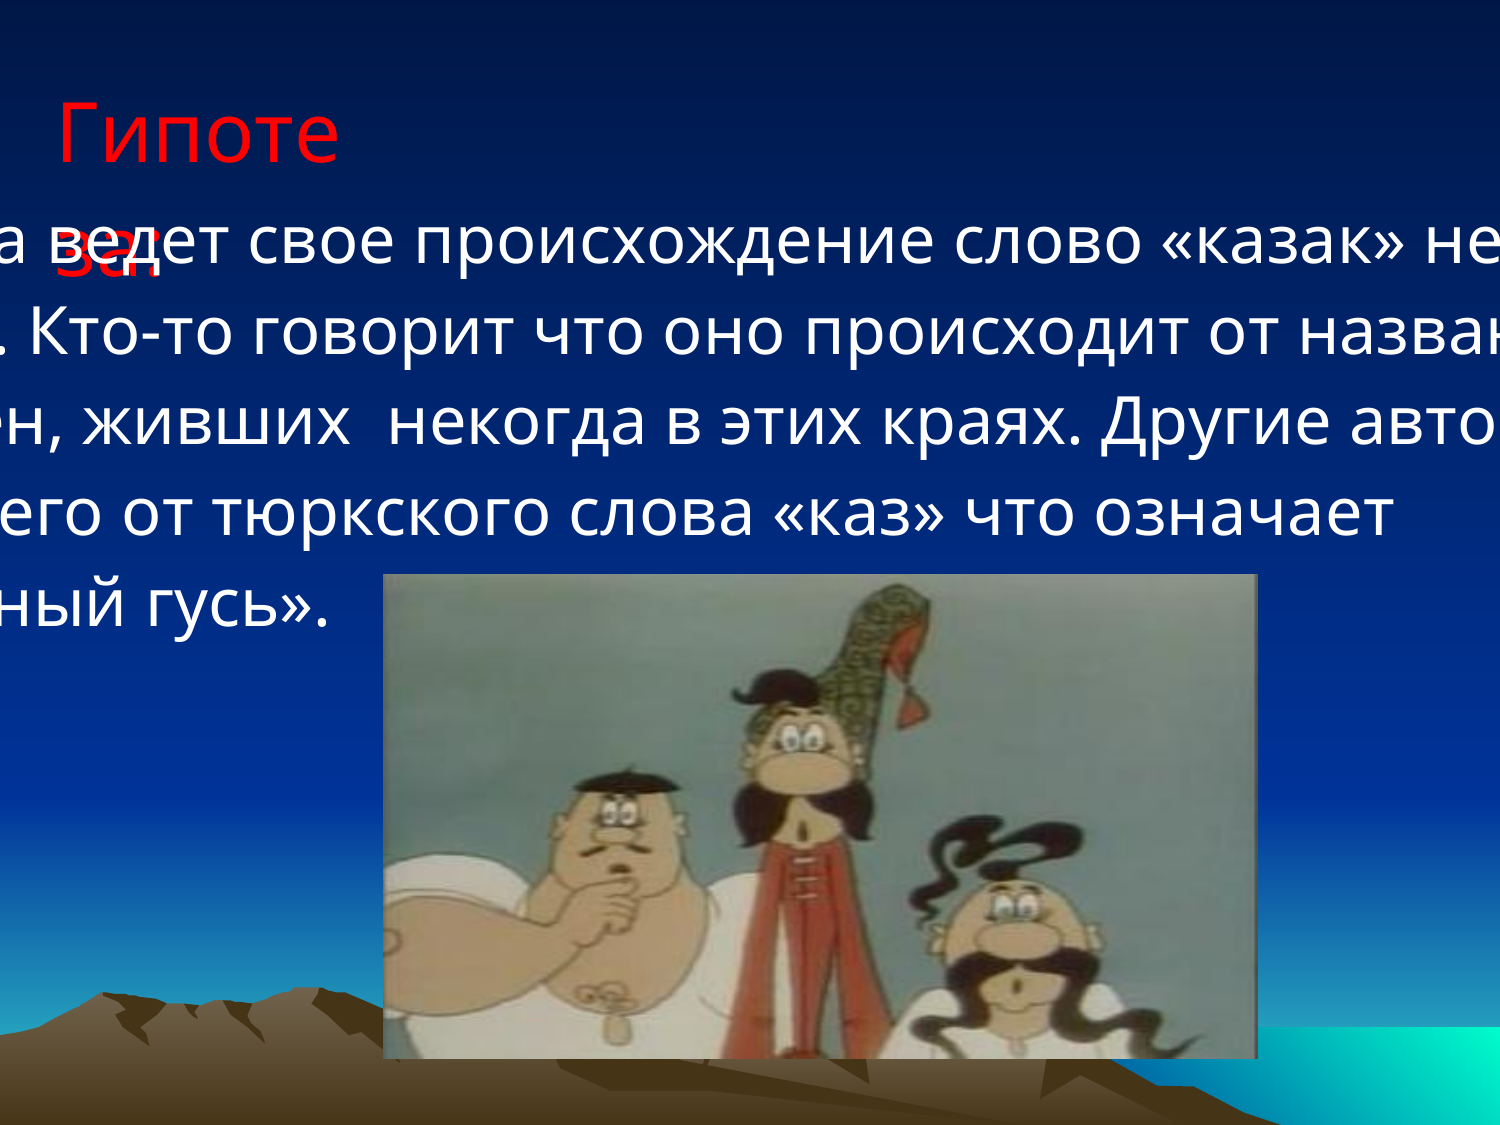

Гипотеза:
Откуда ведет свое происхождение слово «казак» не знает
никто. Кто-то говорит что оно происходит от названия
племен, живших некогда в этих краях. Другие авторы
ведут его от тюркского слова «каз» что означает
«вольный гусь».